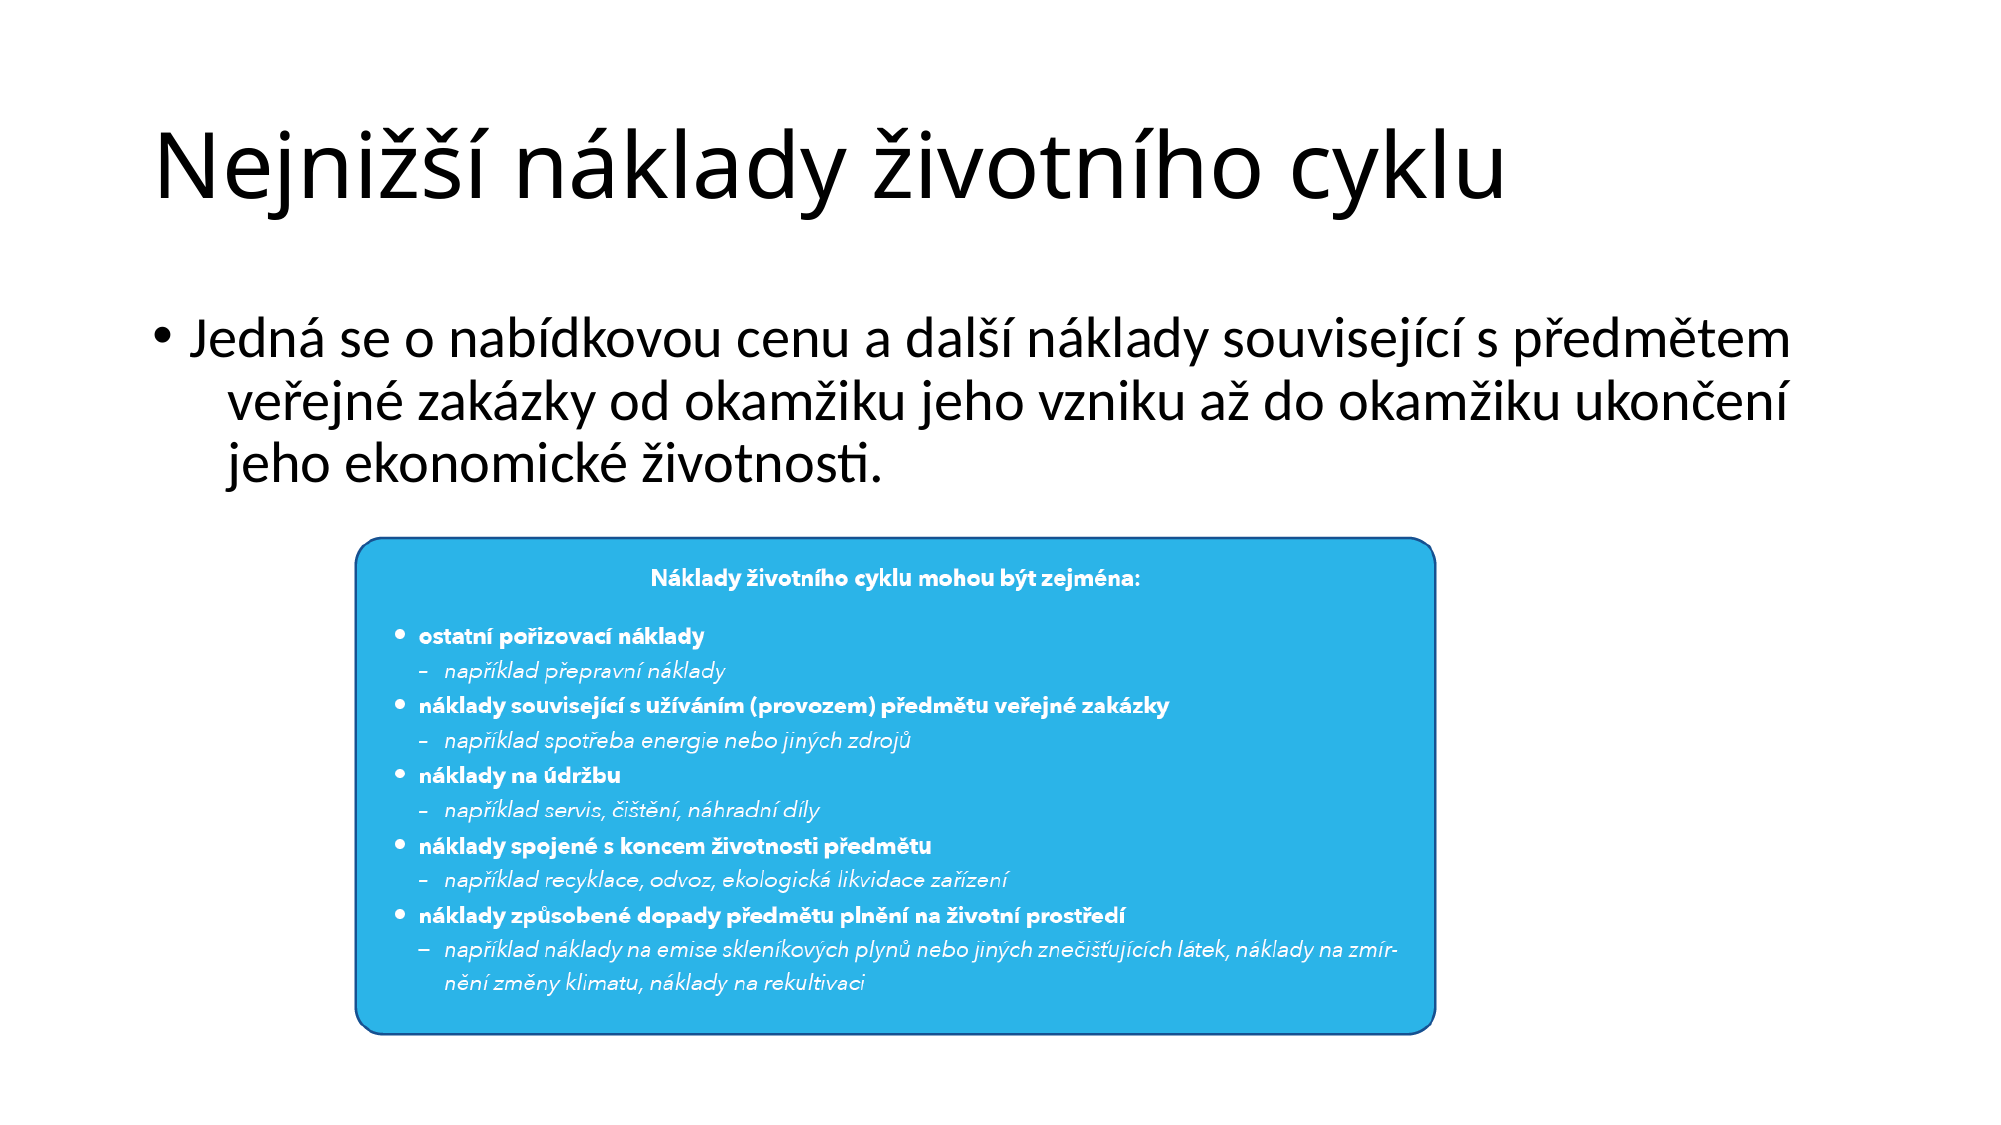

# Nejnižší náklady životního cyklu
Jedná se o nabídkovou cenu a další náklady související s předmětem veřejné zakázky od okamžiku jeho vzniku až do okamžiku ukončení jeho ekonomické životnosti.